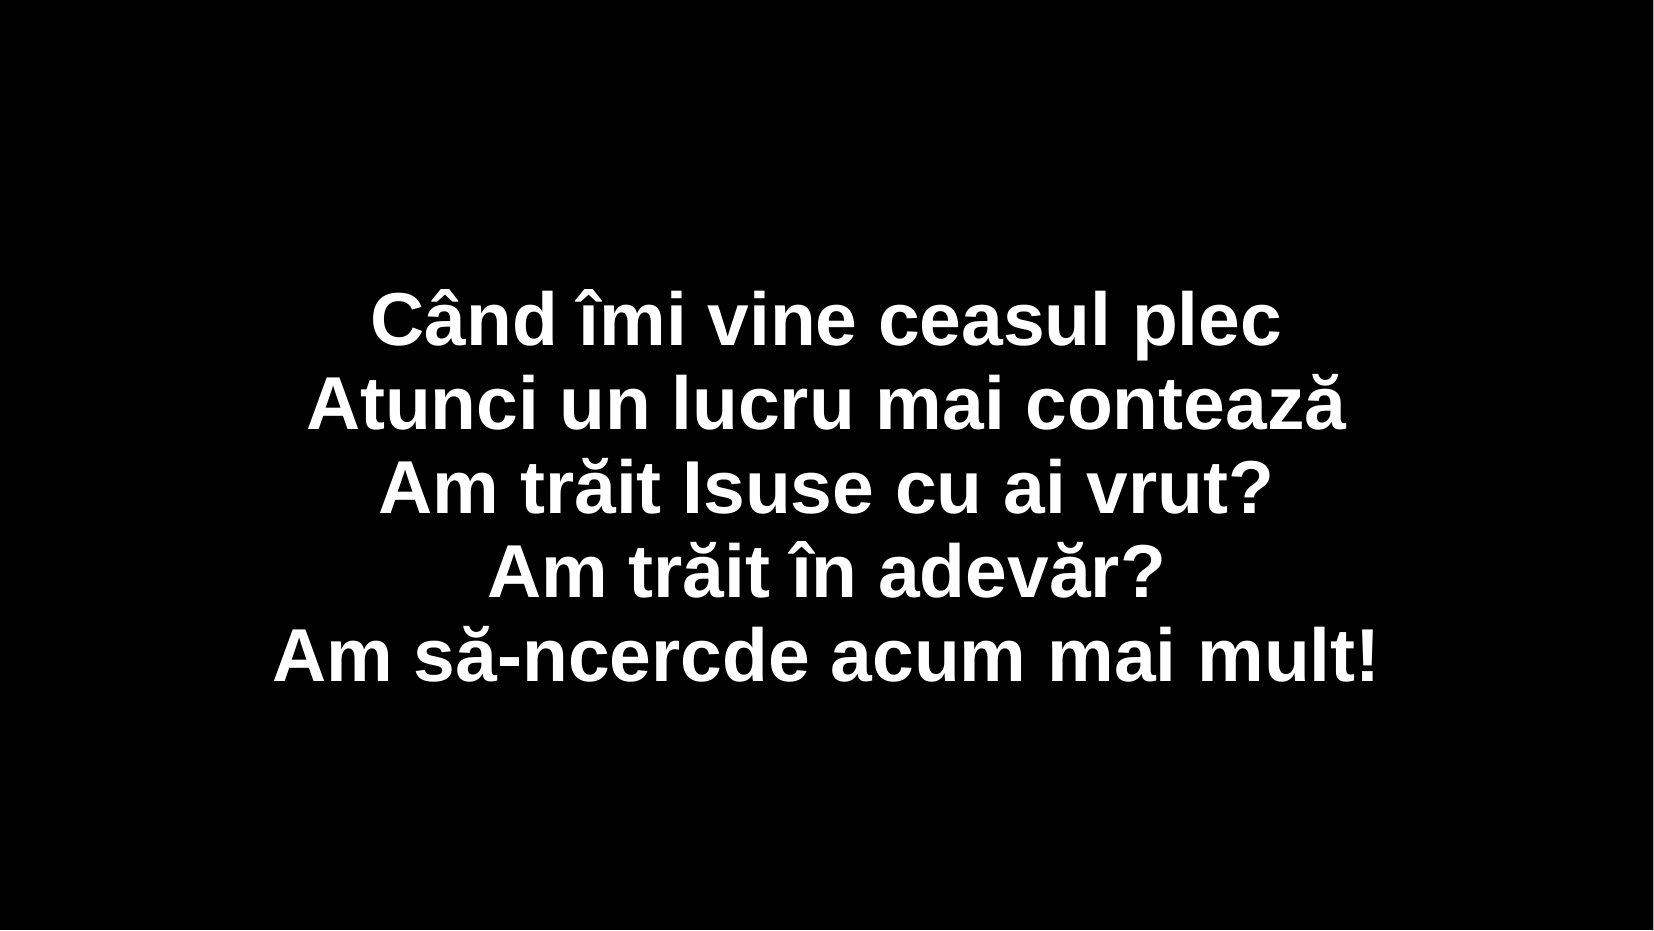

# Când îmi vine ceasul plec
Atunci un lucru mai contează
Am trăit Isuse cu ai vrut?
Am trăit în adevăr?
Am să-ncercde acum mai mult!